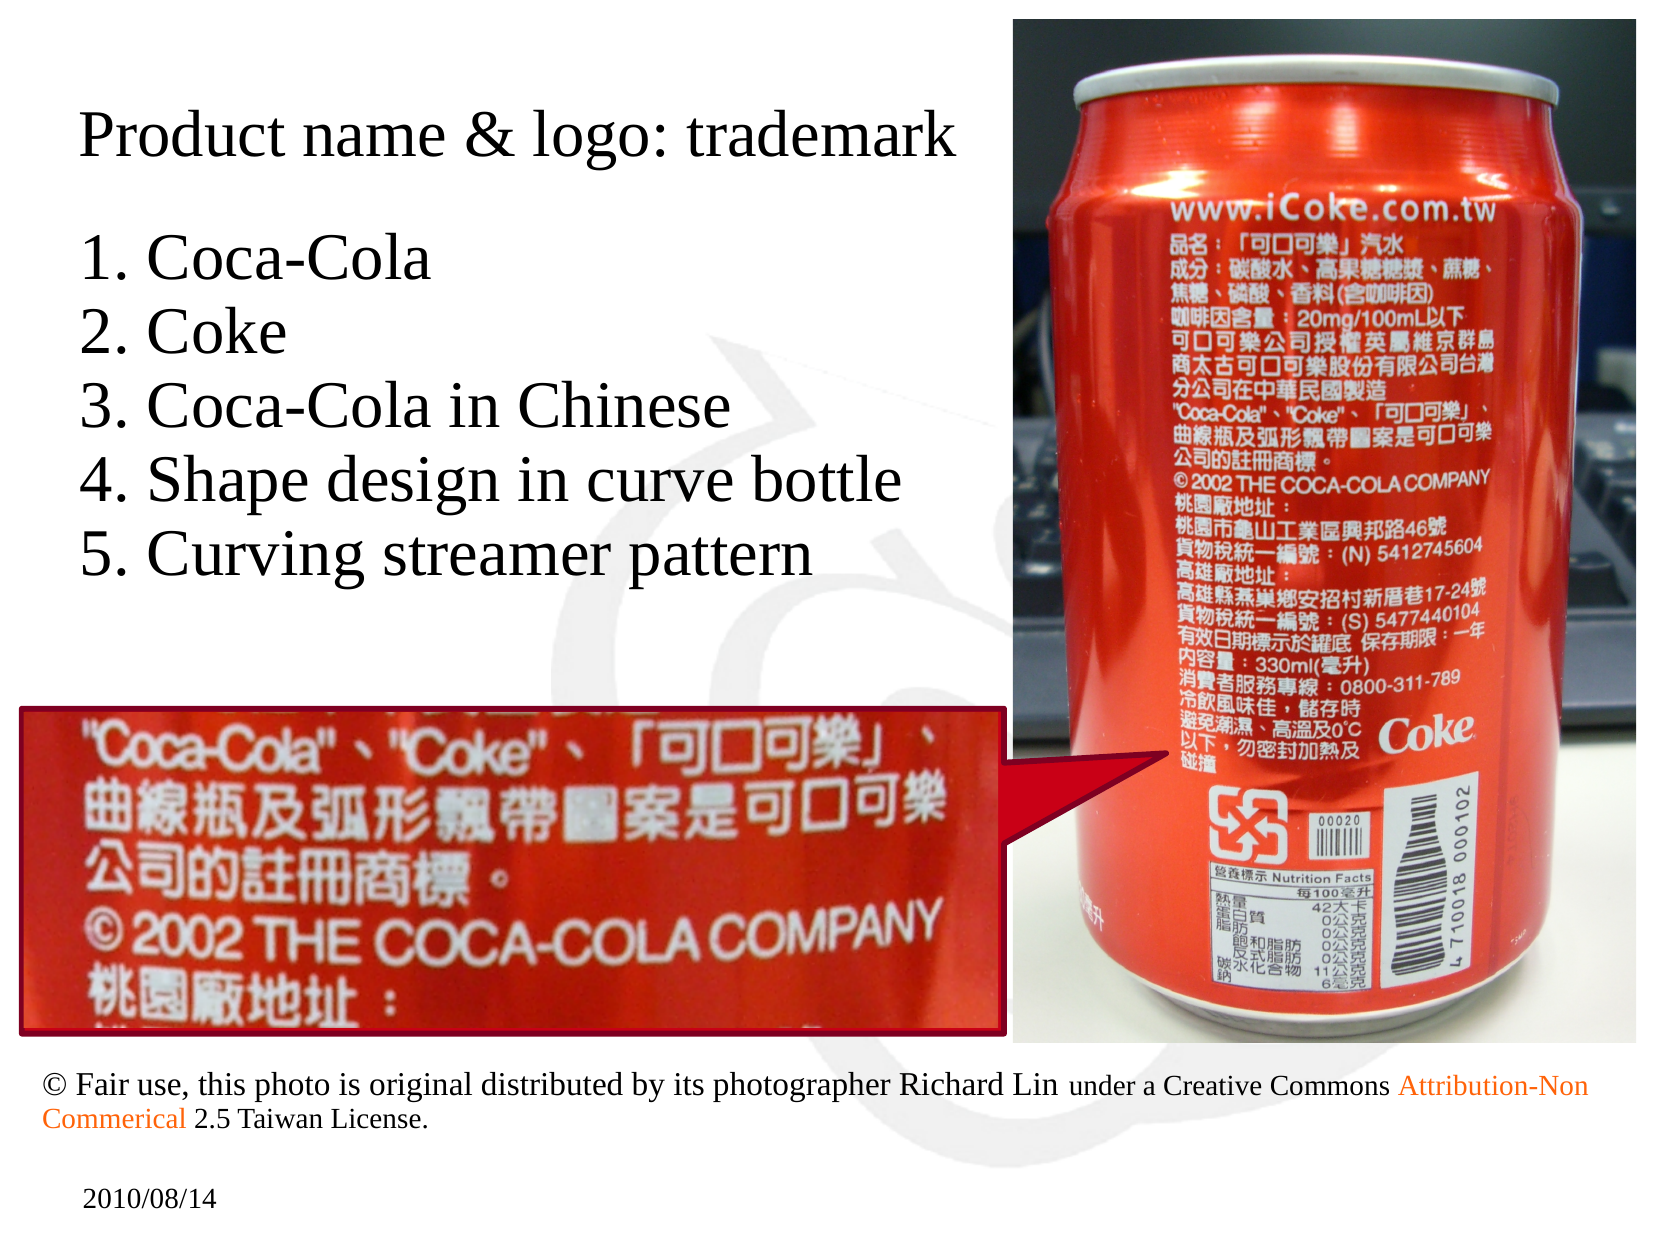

Product name & logo: trademark
1. Coca-Cola
2. Coke
3. Coca-Cola in Chinese
4. Shape design in curve bottle
5. Curving streamer pattern
© Fair use, this photo is original distributed by its photographer Richard Lin under a Creative Commons Attribution-Non Commerical 2.5 Taiwan License.
2010/08/14